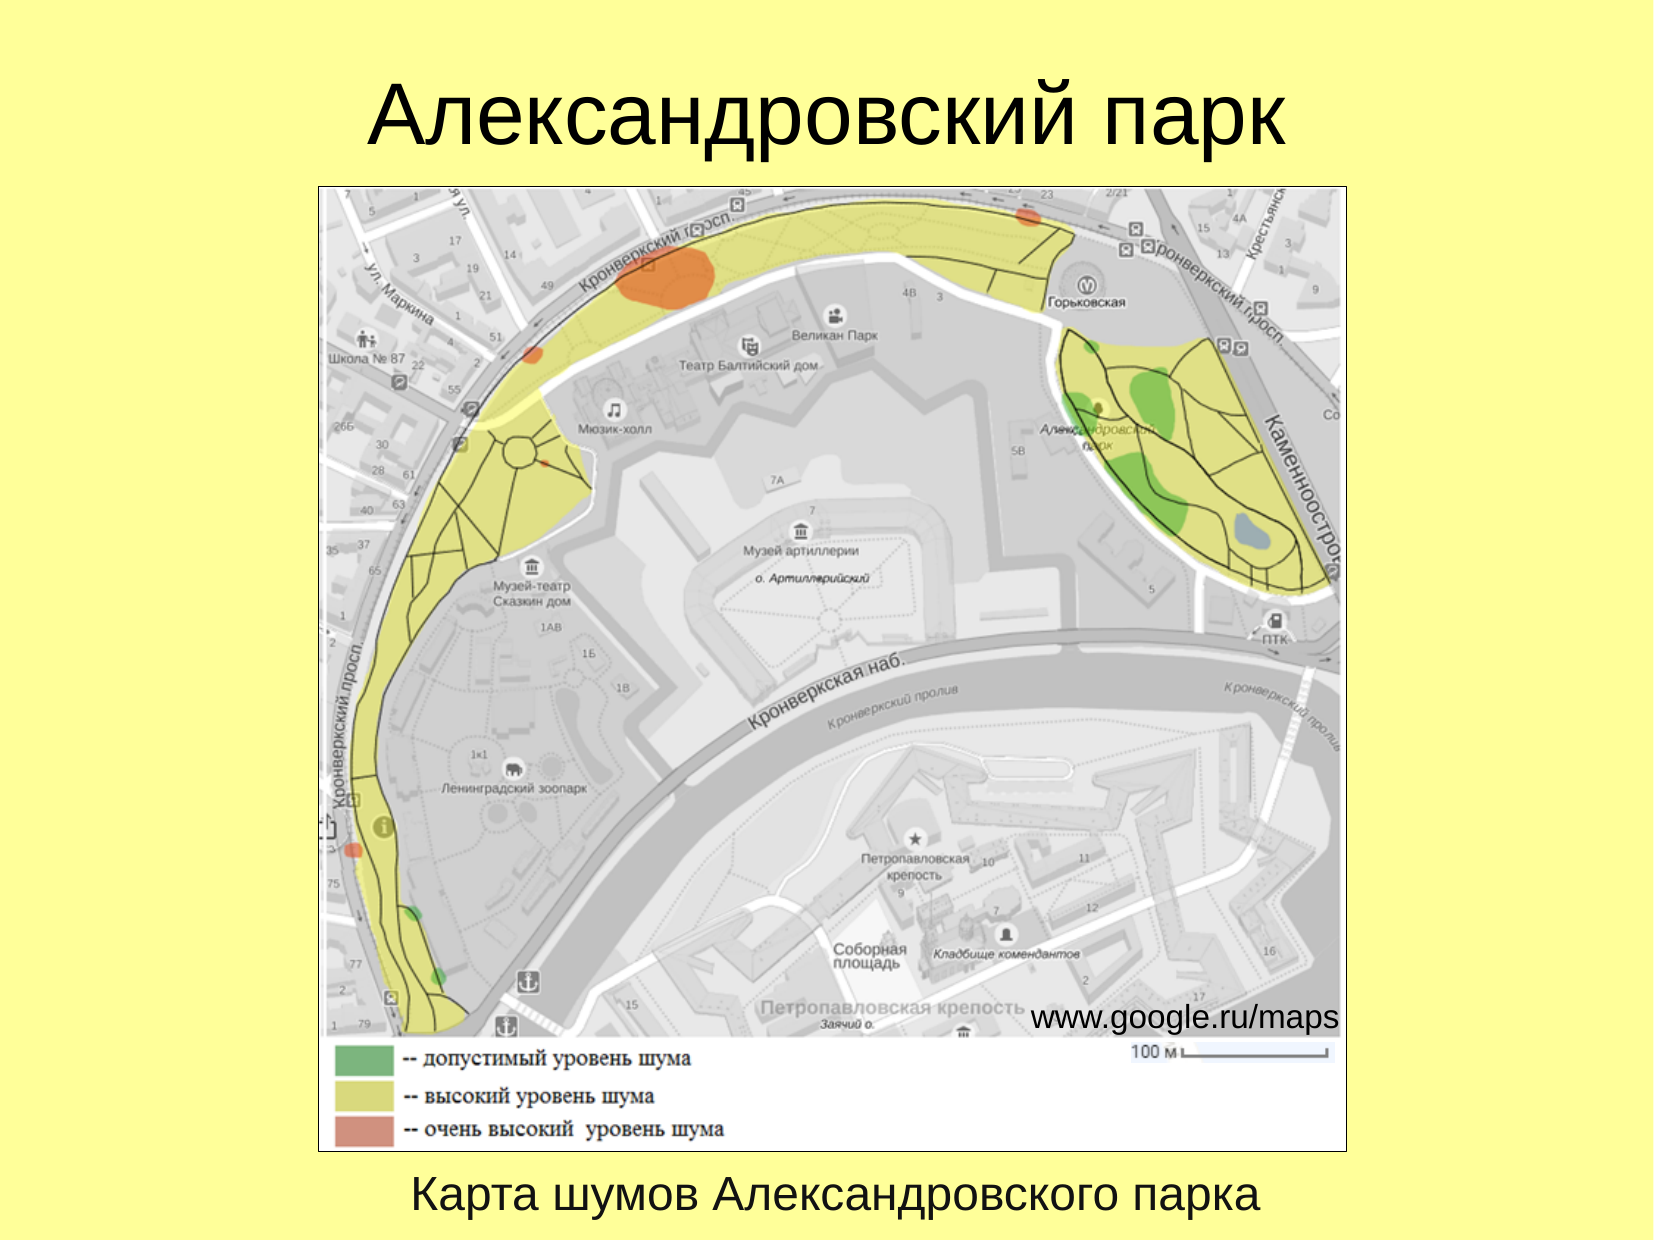

# Александровский парк
www.google.ru/maps
Карта шумов Александровского парка